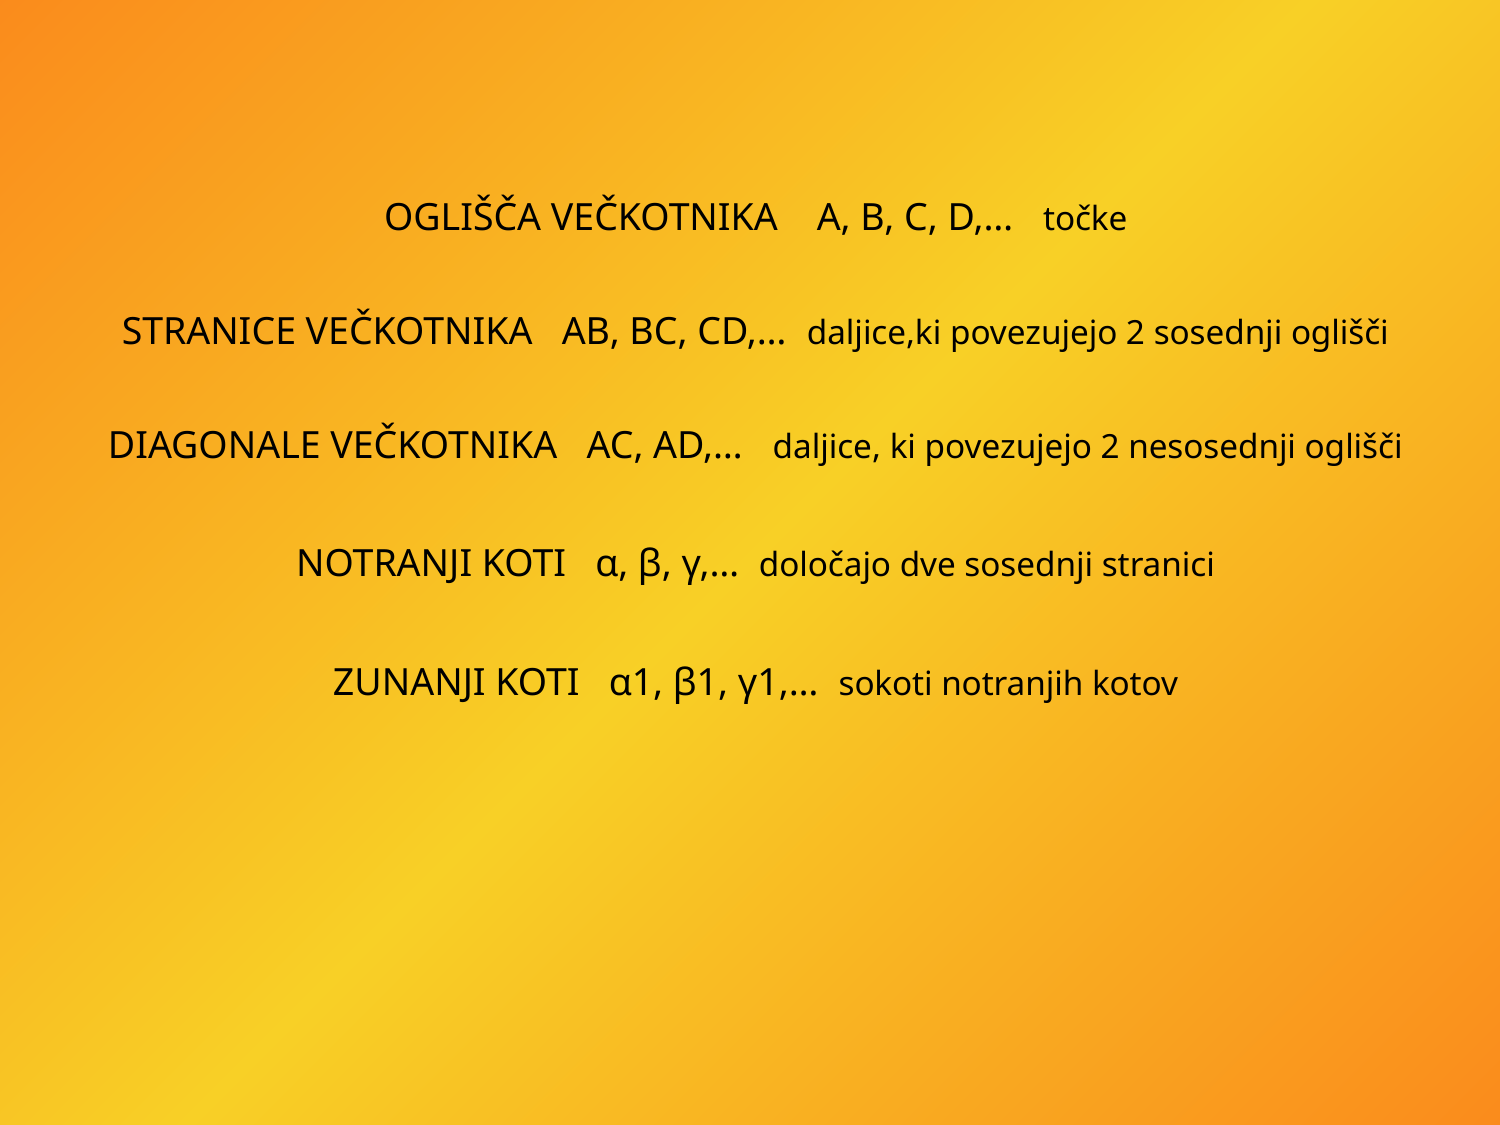

OGLIŠČA VEČKOTNIKA A, B, C, D,… točke
STRANICE VEČKOTNIKA AB, BC, CD,… daljice,ki povezujejo 2 sosednji oglišči
DIAGONALE VEČKOTNIKA AC, AD,… daljice, ki povezujejo 2 nesosednji oglišči
NOTRANJI KOTI α, β, γ,… določajo dve sosednji stranici
ZUNANJI KOTI α1, β1, γ1,… sokoti notranjih kotov